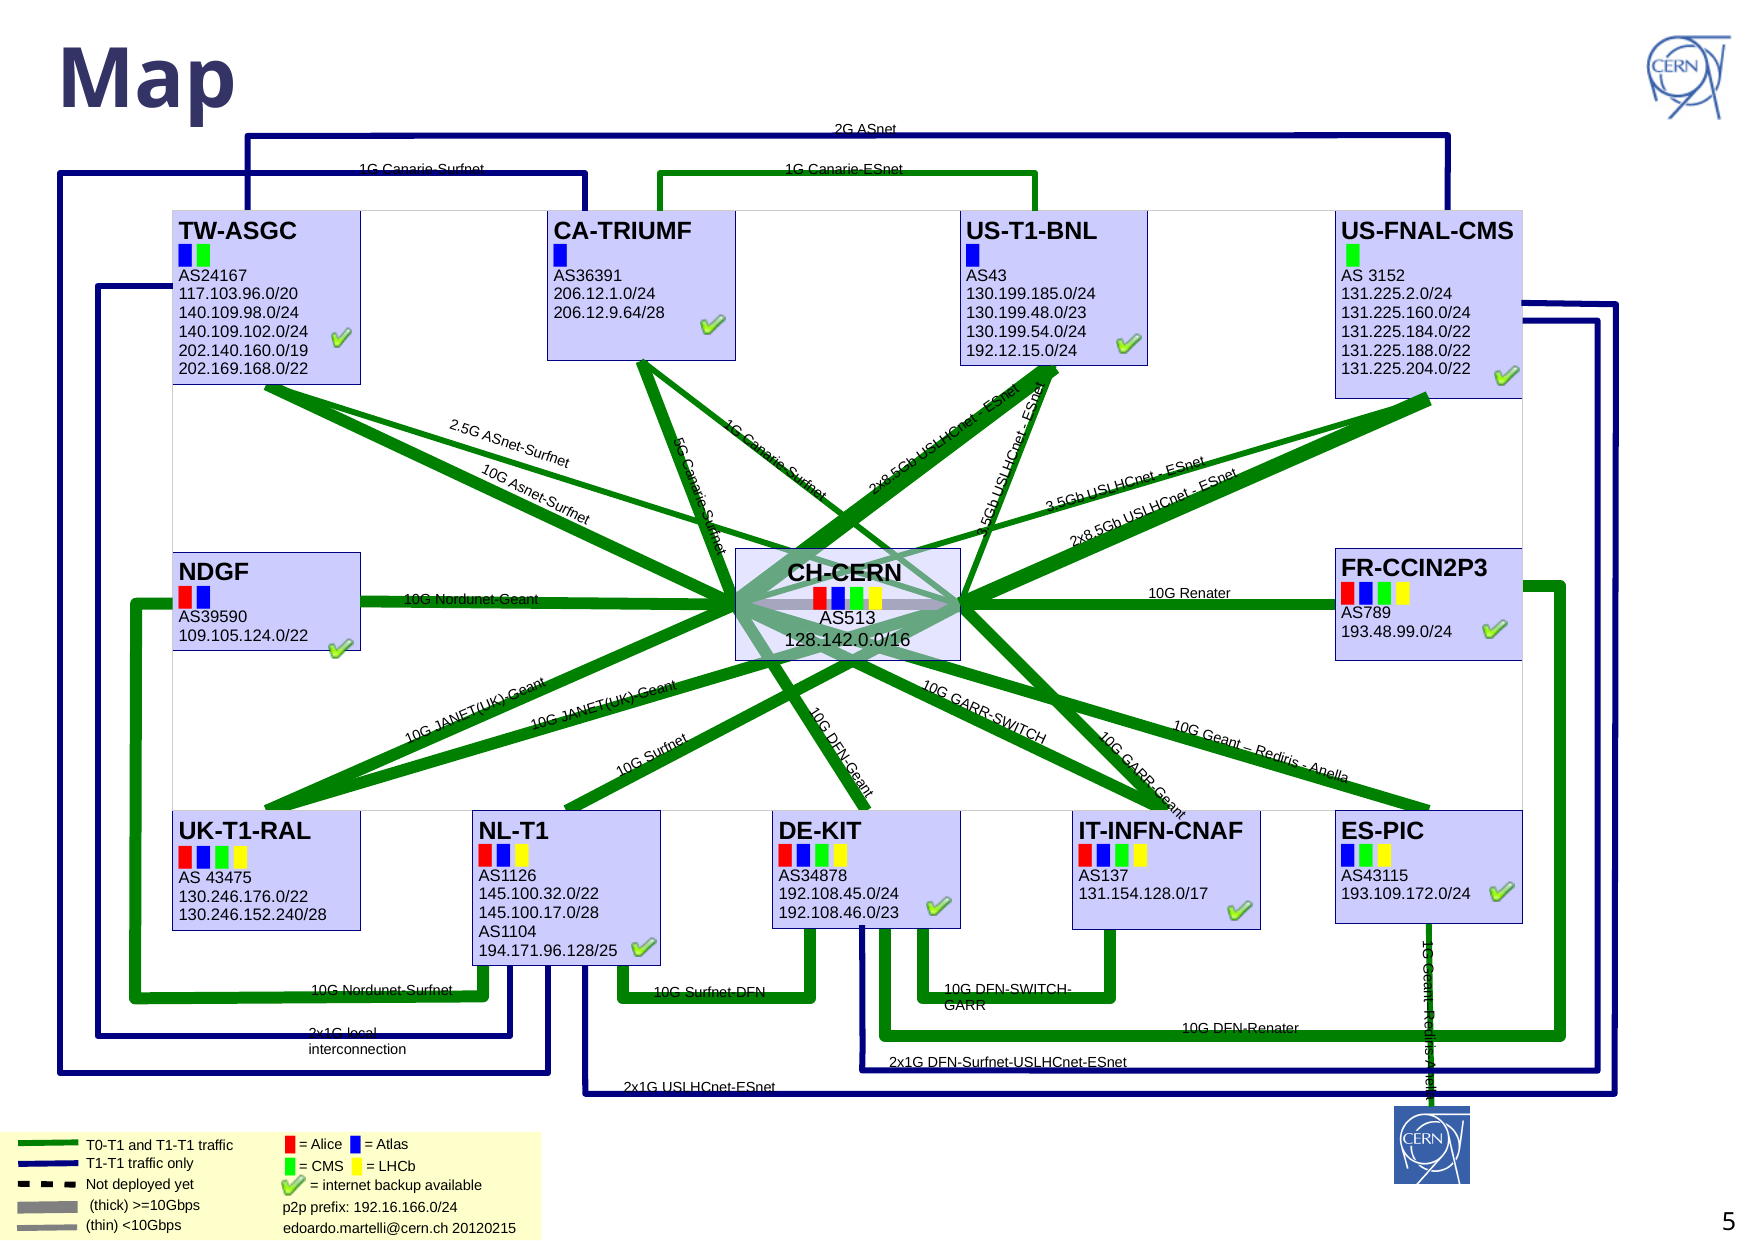

# Map
2G ASnet
1G Canarie-ESnet
1G Canarie-Surfnet
TW-ASGC
█ █
AS24167
117.103.96.0/20
140.109.98.0/24
140.109.102.0/24
202.140.160.0/19
202.169.168.0/22
CA-TRIUMF
█
AS36391
206.12.1.0/24
206.12.9.64/28
US-T1-BNL
█
AS43
130.199.185.0/24
130.199.48.0/23
130.199.54.0/24
192.12.15.0/24
US-FNAL-CMS
 █
AS 3152
131.225.2.0/24
131.225.160.0/24
131.225.184.0/22
131.225.188.0/22
131.225.204.0/22
2x8.5Gb USLHCnet - ESnet
3.5Gb USLHCnet - ESnet
2.5G ASnet-Surfnet
1G Canarie-Surfnet
3.5Gb USLHCnet - ESnet
5G Canarie-Surfnet
2x8.5Gb USLHCnet - ESnet
10G Asnet-Surfnet
CH-CERN
█ █ █ █
 AS513
128.142.0.0/16
FR-CCIN2P3
█ █ █ █
AS789
193.48.99.0/24
NDGF
█ █
AS39590
109.105.124.0/22
10G Renater
10G Nordunet-Geant
10G JANET(UK)-Geant
10G JANET(UK)-Geant
10G GARR-SWITCH
10G Geant – Rediris - Anella
10G Surfnet
10G DFN-Geant
10G GARR-Geant
UK-T1-RAL
█ █ █ █
AS 43475
130.246.176.0/22
130.246.152.240/28
NL-T1
█ █ █
AS1126
145.100.32.0/22
145.100.17.0/28
AS1104
194.171.96.128/25
DE-KIT
█ █ █ █
AS34878
192.108.45.0/24
192.108.46.0/23
IT-INFN-CNAF
█ █ █ █
AS137
131.154.128.0/17
ES-PIC
█ █ █
AS43115
193.109.172.0/24
10G DFN-SWITCH-GARR
10G Nordunet-Surfnet
10G Surfnet-DFN
10G DFN-Renater
2x1G local interconnection
1G Geant–Rediris-Anella
2x1G DFN-Surfnet-USLHCnet-ESnet
2x1G USLHCnet-ESnet
█ = Alice █ = Atlas
█ = CMS █ = LHCb
T0-T1 and T1-T1 traffic
T1-T1 traffic only
Not deployed yet
= internet backup available
(thick) >=10Gbps
p2p prefix: 192.16.166.0/24
5
(thin) <10Gbps
edoardo.martelli@cern.ch 20120215